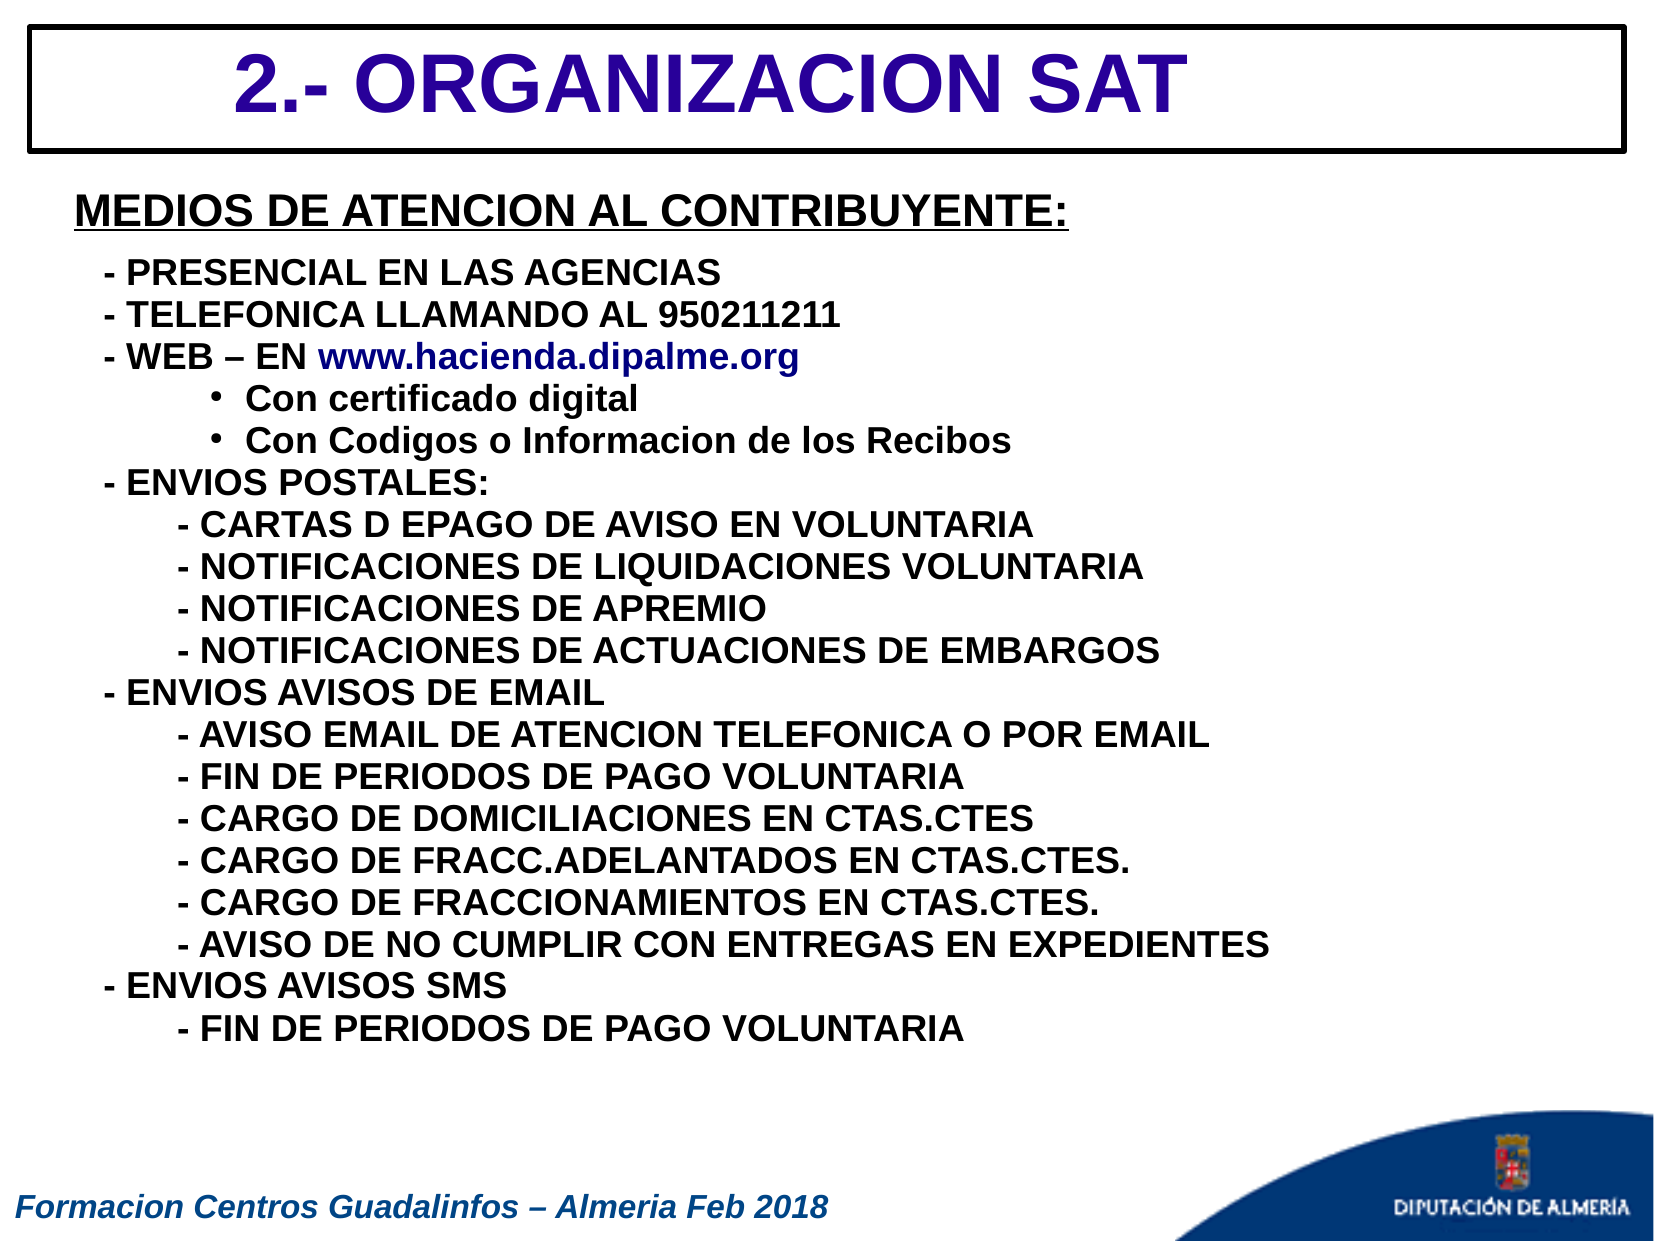

2.- ORGANIZACION SAT
MEDIOS DE ATENCION AL CONTRIBUYENTE:
- PRESENCIAL EN LAS AGENCIAS
- TELEFONICA LLAMANDO AL 950211211
- WEB – EN www.hacienda.dipalme.org
Con certificado digital
Con Codigos o Informacion de los Recibos
- ENVIOS POSTALES:
	- CARTAS D EPAGO DE AVISO EN VOLUNTARIA
	- NOTIFICACIONES DE LIQUIDACIONES VOLUNTARIA
	- NOTIFICACIONES DE APREMIO
	- NOTIFICACIONES DE ACTUACIONES DE EMBARGOS
- ENVIOS AVISOS DE EMAIL
	- AVISO EMAIL DE ATENCION TELEFONICA O POR EMAIL
	- FIN DE PERIODOS DE PAGO VOLUNTARIA
	- CARGO DE DOMICILIACIONES EN CTAS.CTES
	- CARGO DE FRACC.ADELANTADOS EN CTAS.CTES.
	- CARGO DE FRACCIONAMIENTOS EN CTAS.CTES.
	- AVISO DE NO CUMPLIR CON ENTREGAS EN EXPEDIENTES
- ENVIOS AVISOS SMS
	- FIN DE PERIODOS DE PAGO VOLUNTARIA
Formacion Centros Guadalinfos – Almeria Feb 2018